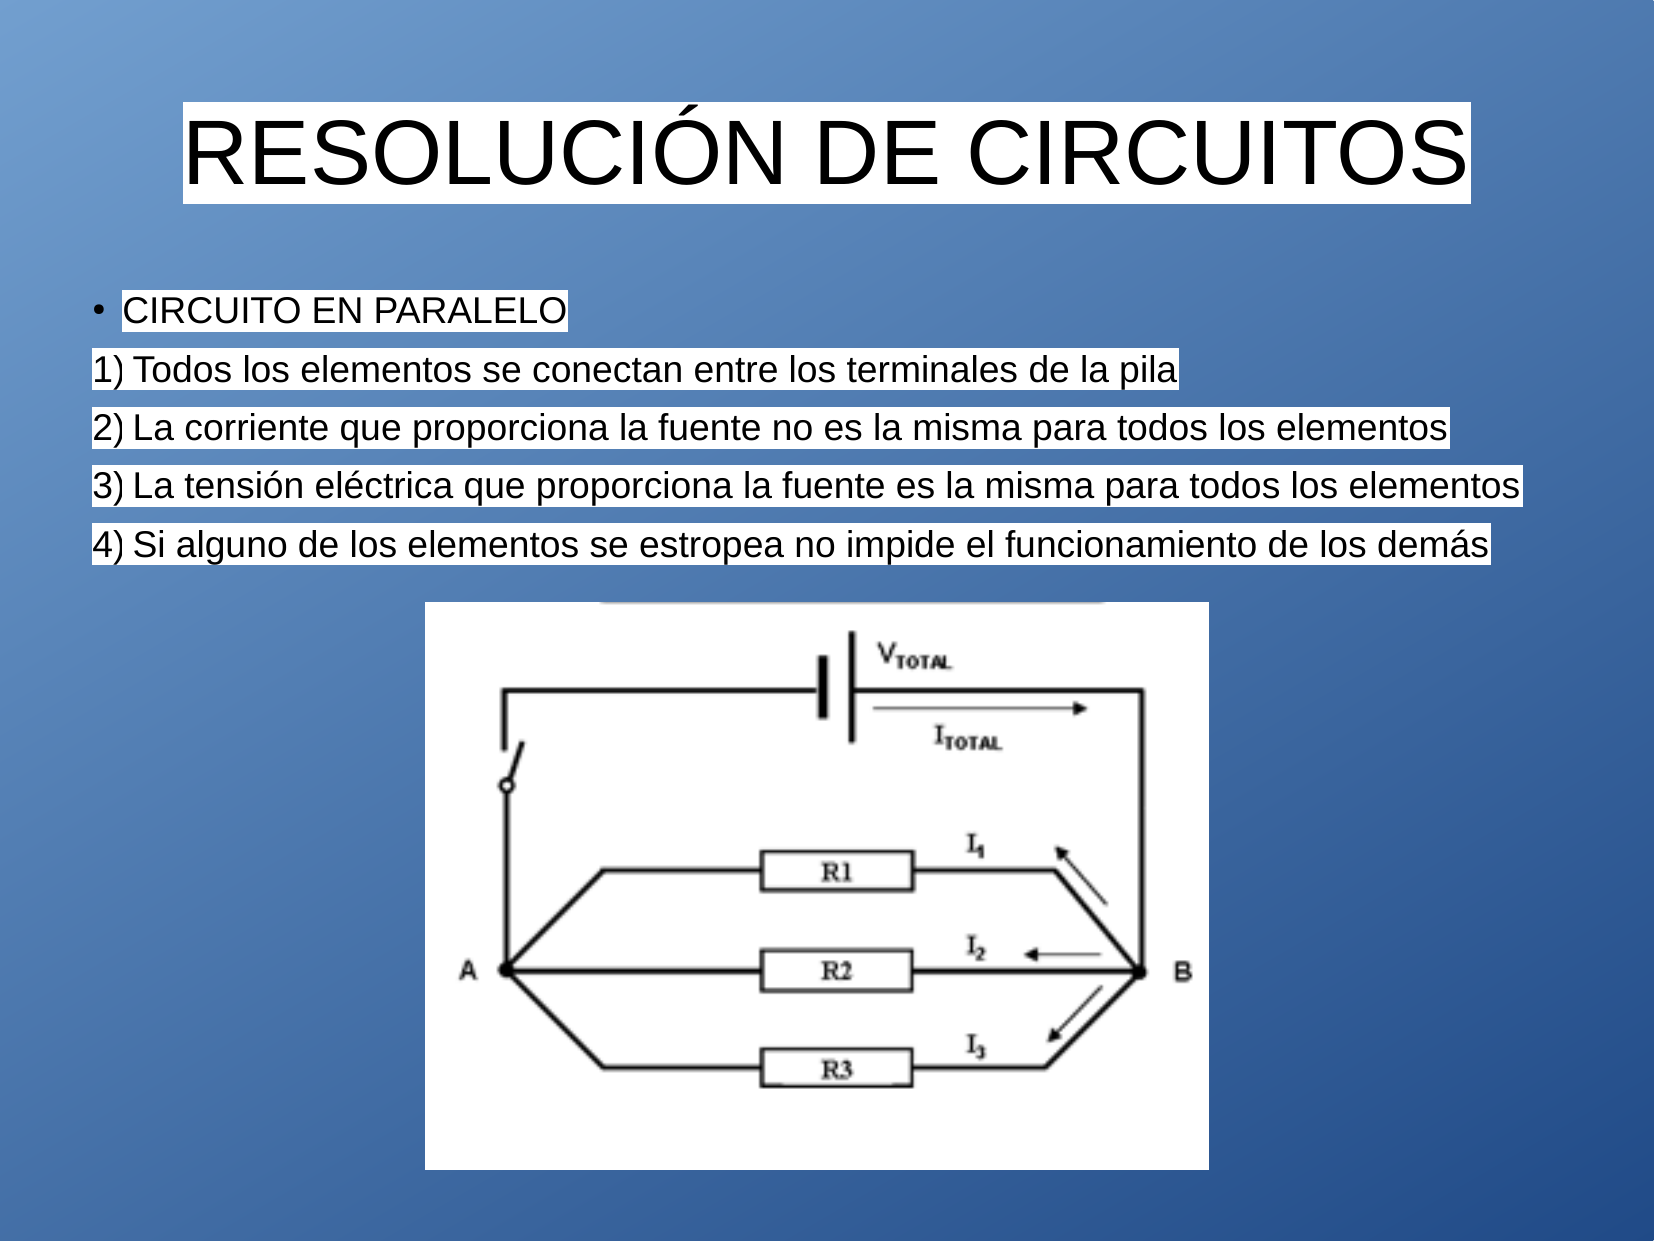

# RESOLUCIÓN DE CIRCUITOS
CIRCUITO EN PARALELO
 Todos los elementos se conectan entre los terminales de la pila
 La corriente que proporciona la fuente no es la misma para todos los elementos
 La tensión eléctrica que proporciona la fuente es la misma para todos los elementos
 Si alguno de los elementos se estropea no impide el funcionamiento de los demás